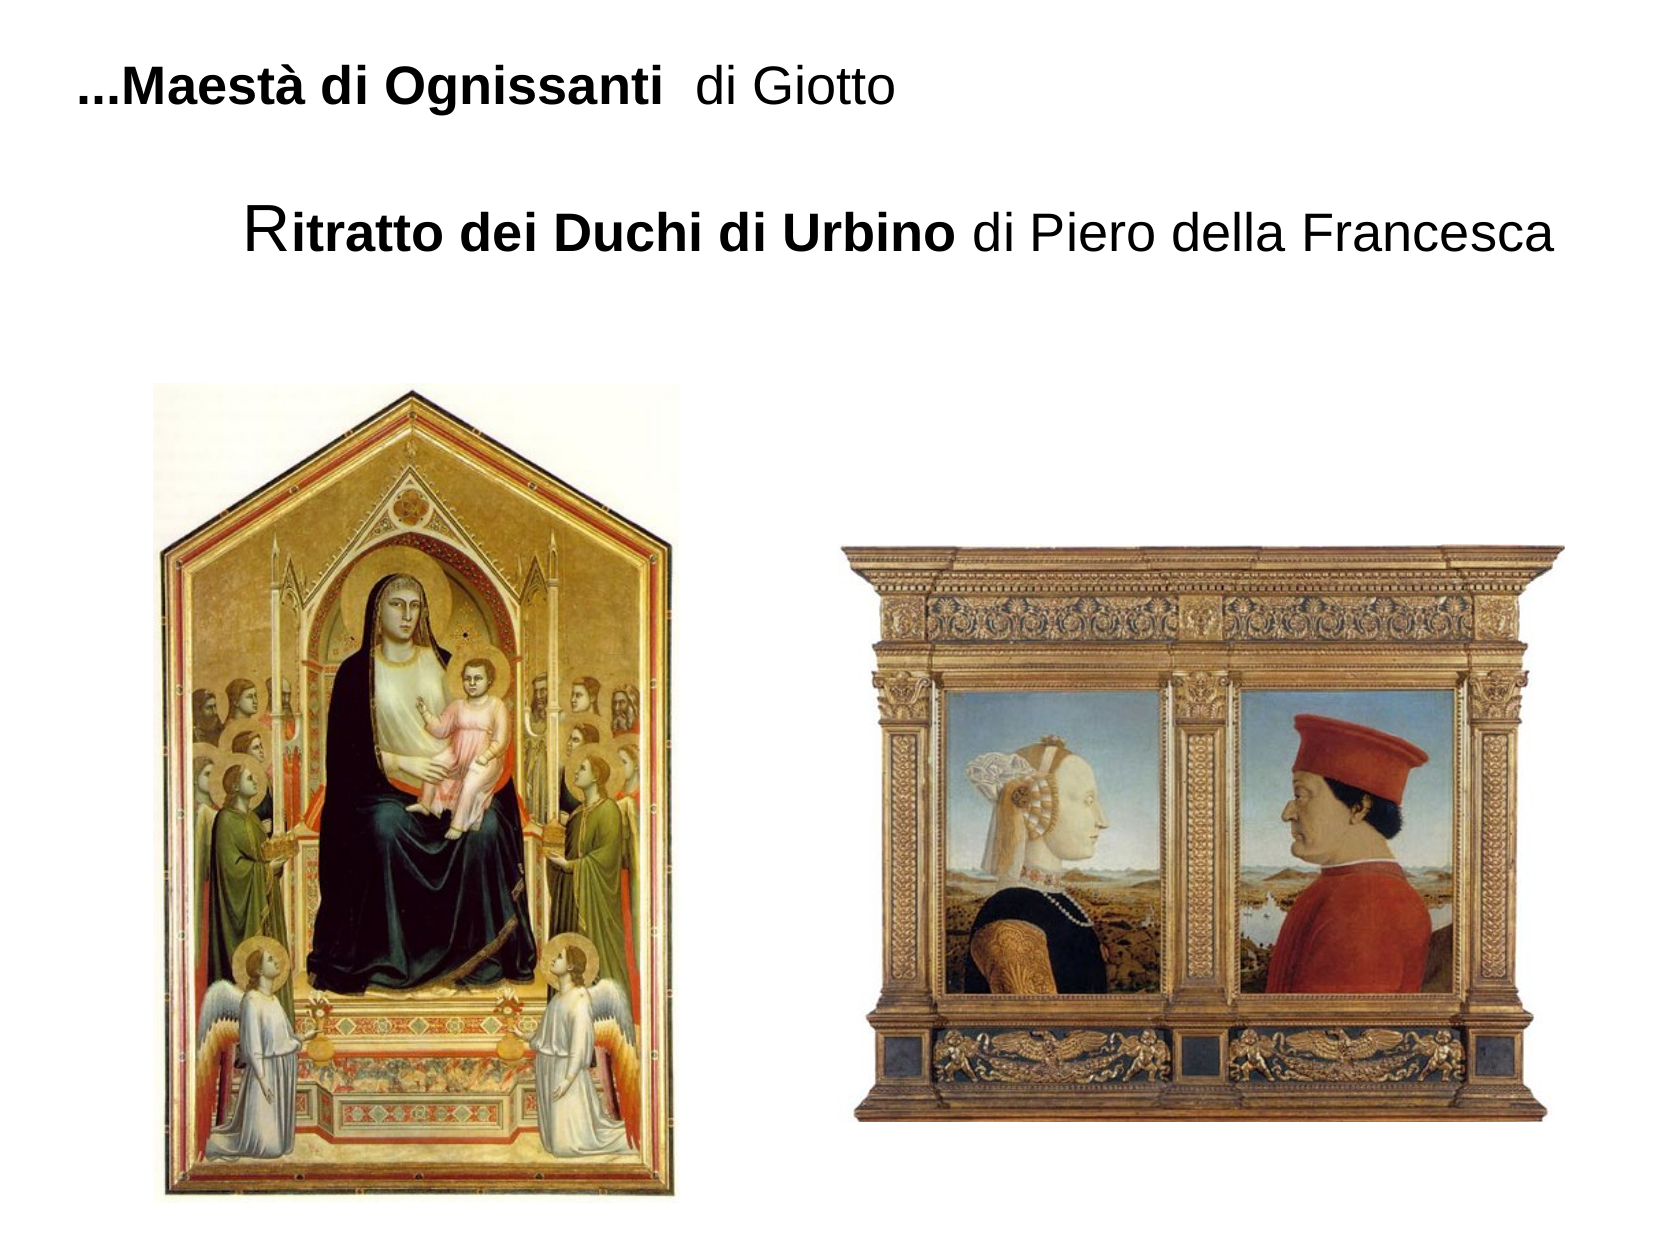

# ...Maestà di Ognissanti di Giotto Ritratto dei Duchi di Urbino di Piero della Francesca